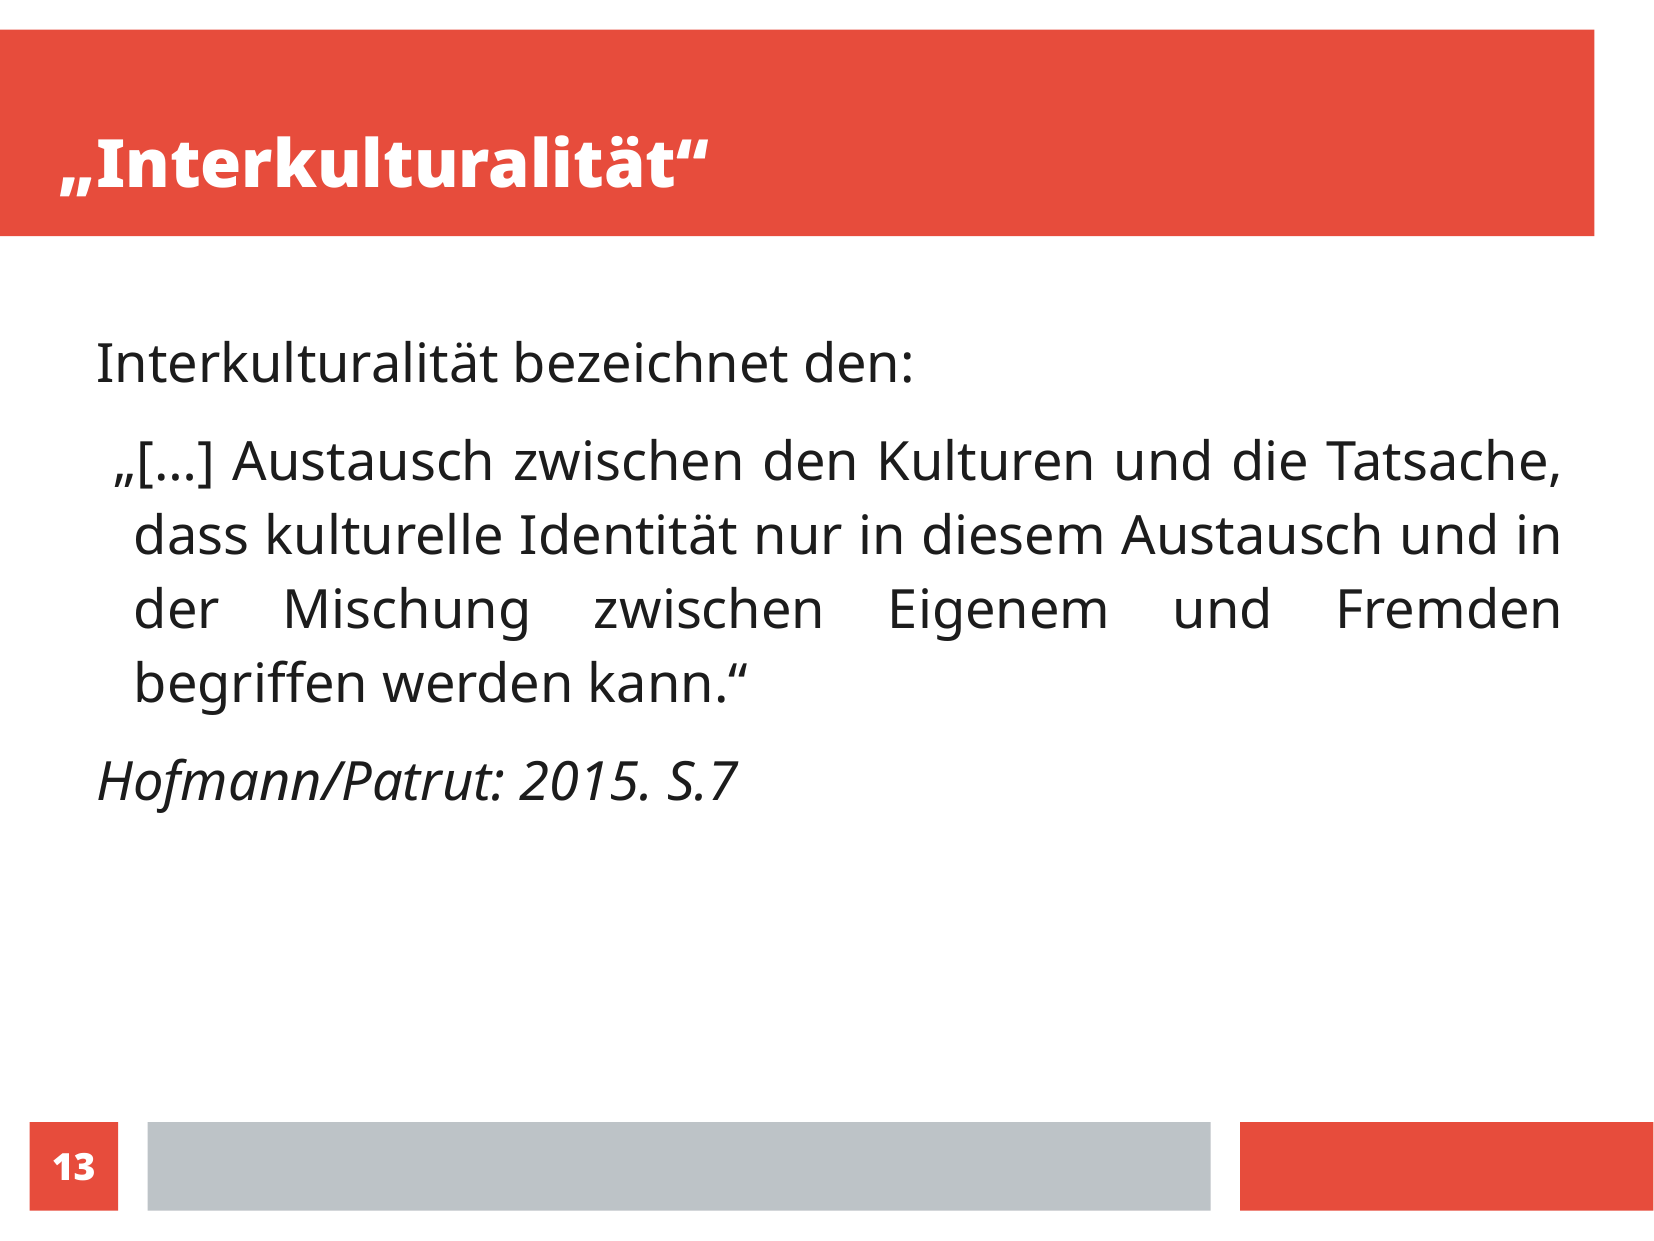

# „Interkulturalität“
Interkulturalität bezeichnet den:
 „[…] Austausch zwischen den Kulturen und die Tatsache, dass kulturelle Identität nur in diesem Austausch und in der Mischung zwischen Eigenem und Fremden begriffen werden kann.“
Hofmann/Patrut: 2015. S.7
13